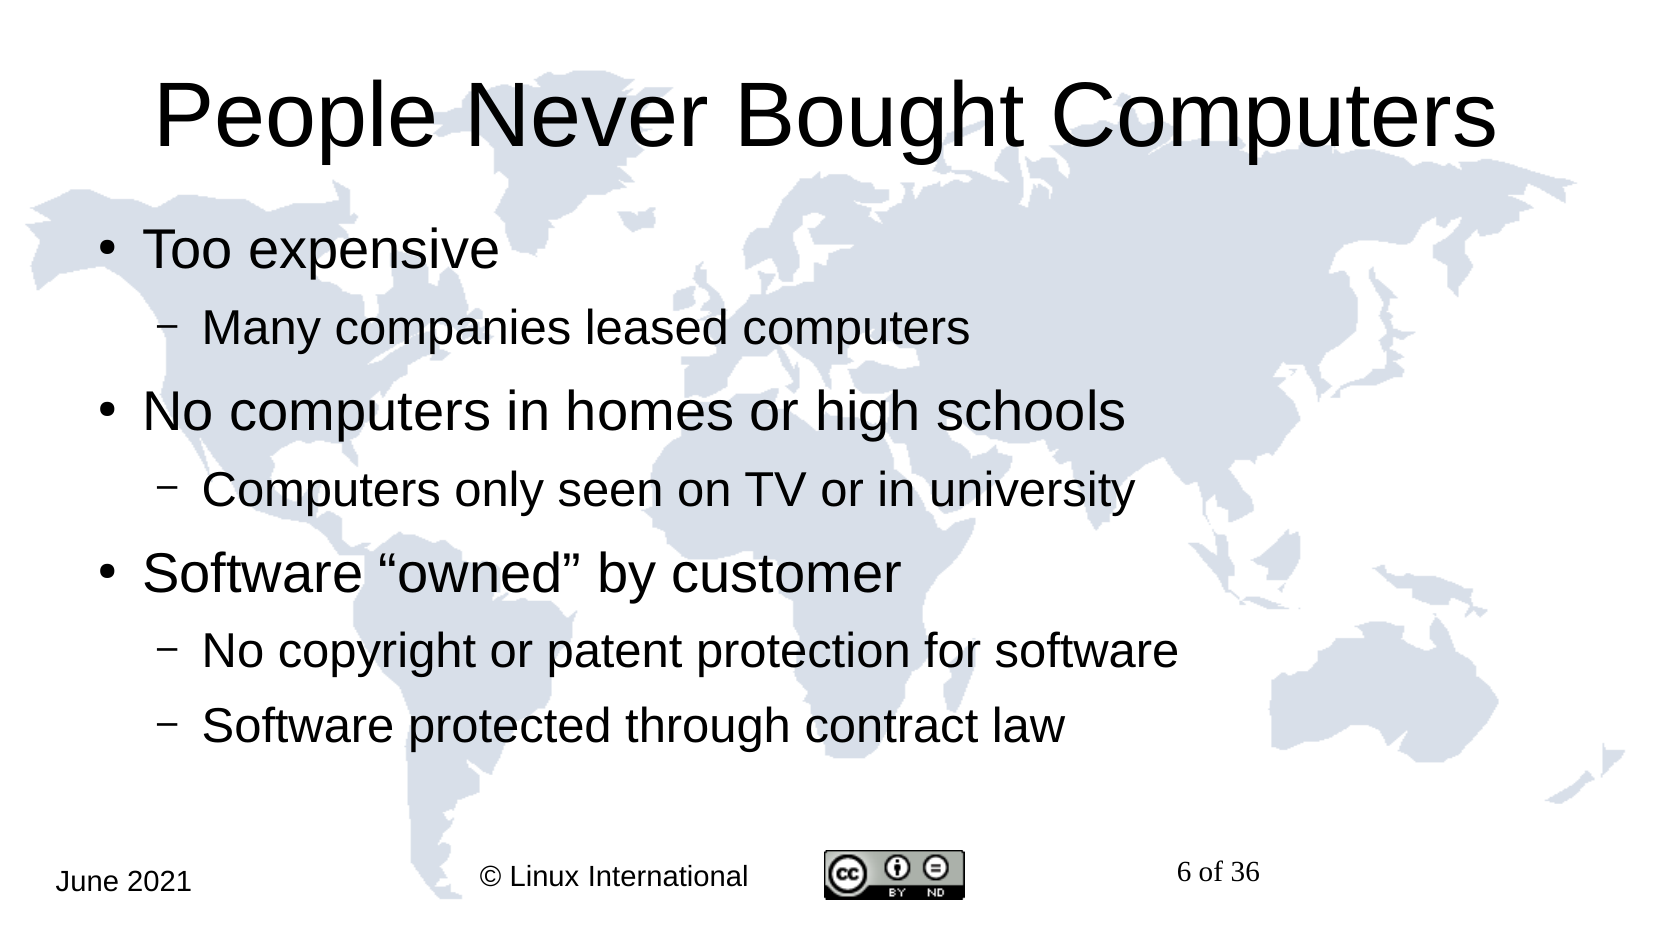

# People Never Bought Computers
Too expensive
Many companies leased computers
No computers in homes or high schools
Computers only seen on TV or in university
Software “owned” by customer
No copyright or patent protection for software
Software protected through contract law
6